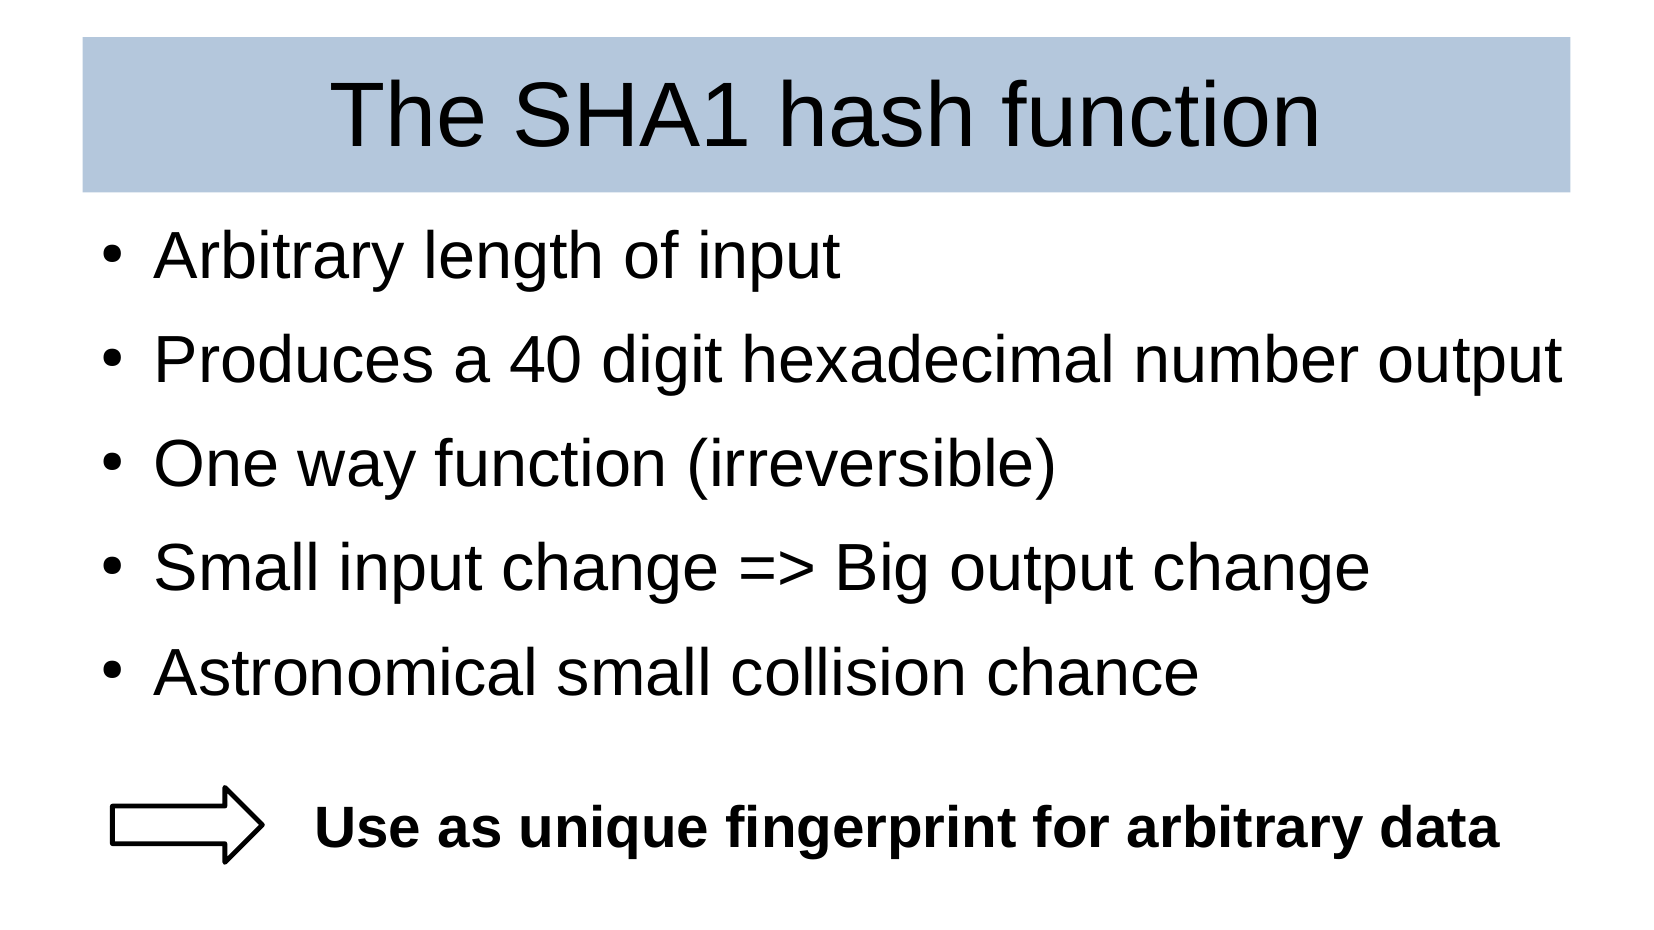

# The SHA1 hash function
Arbitrary length of input
Produces a 40 digit hexadecimal number output
One way function (irreversible)
Small input change => Big output change
Astronomical small collision chance
Use as unique fingerprint for arbitrary data